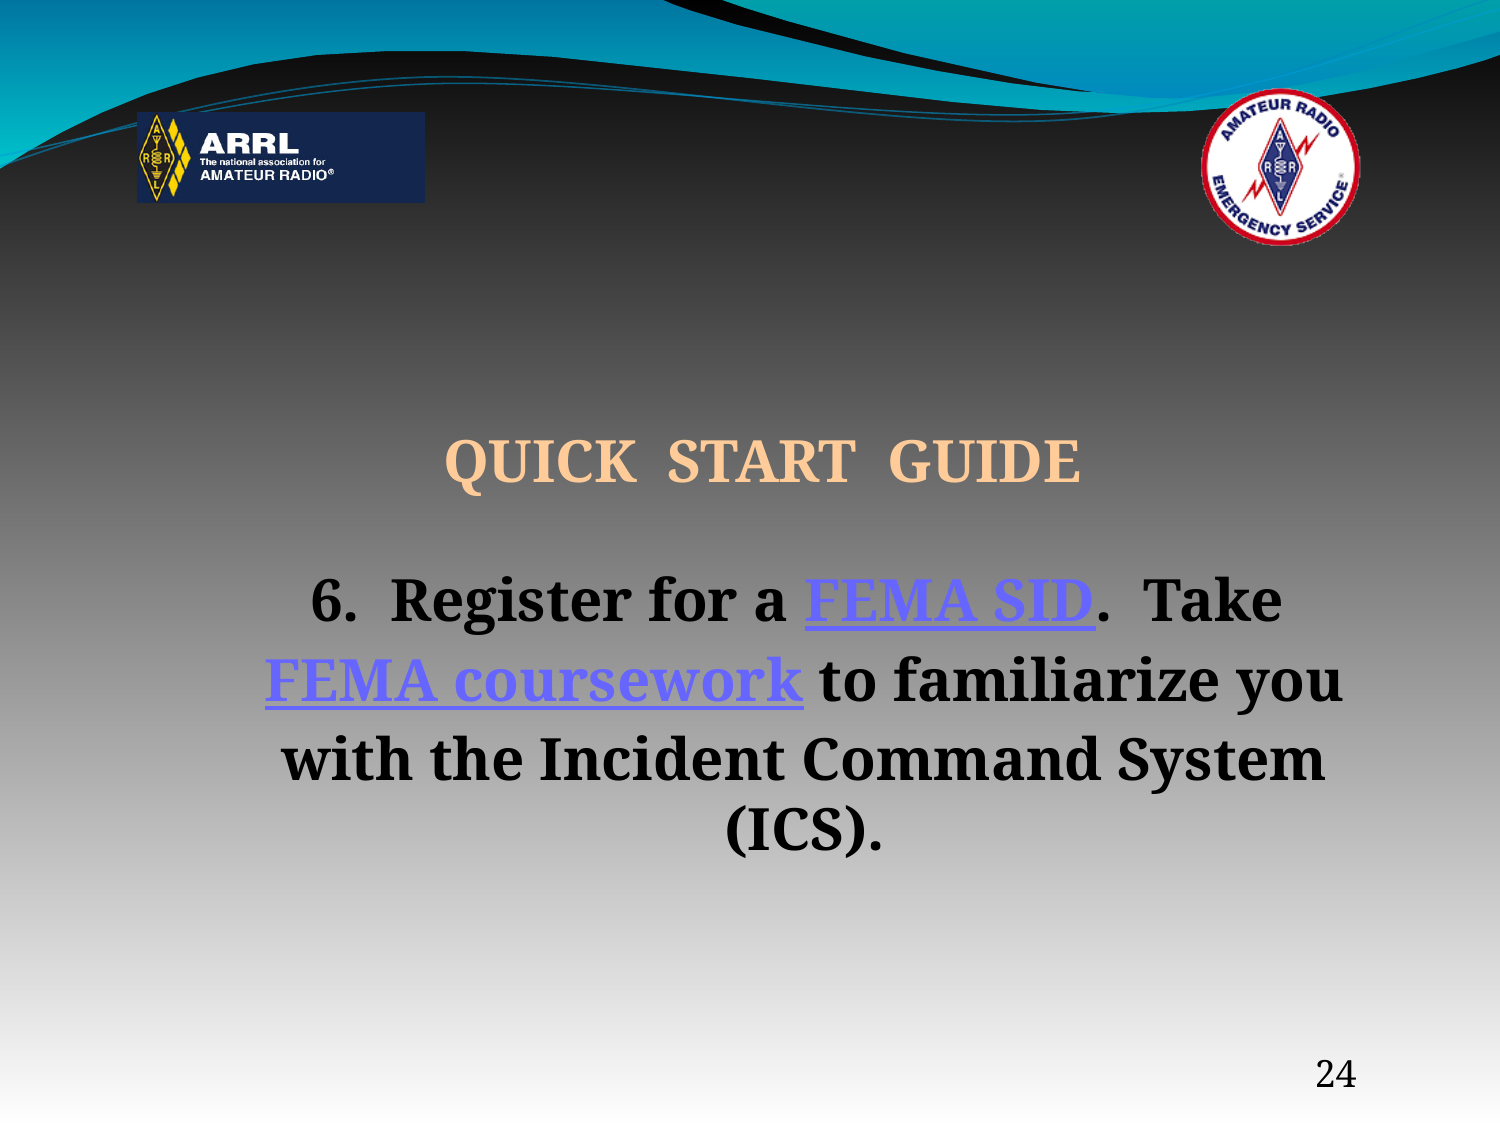

#
QUICK START GUIDE
6. Register for a FEMA SID. Take FEMA coursework to familiarize you with the Incident Command System (ICS).